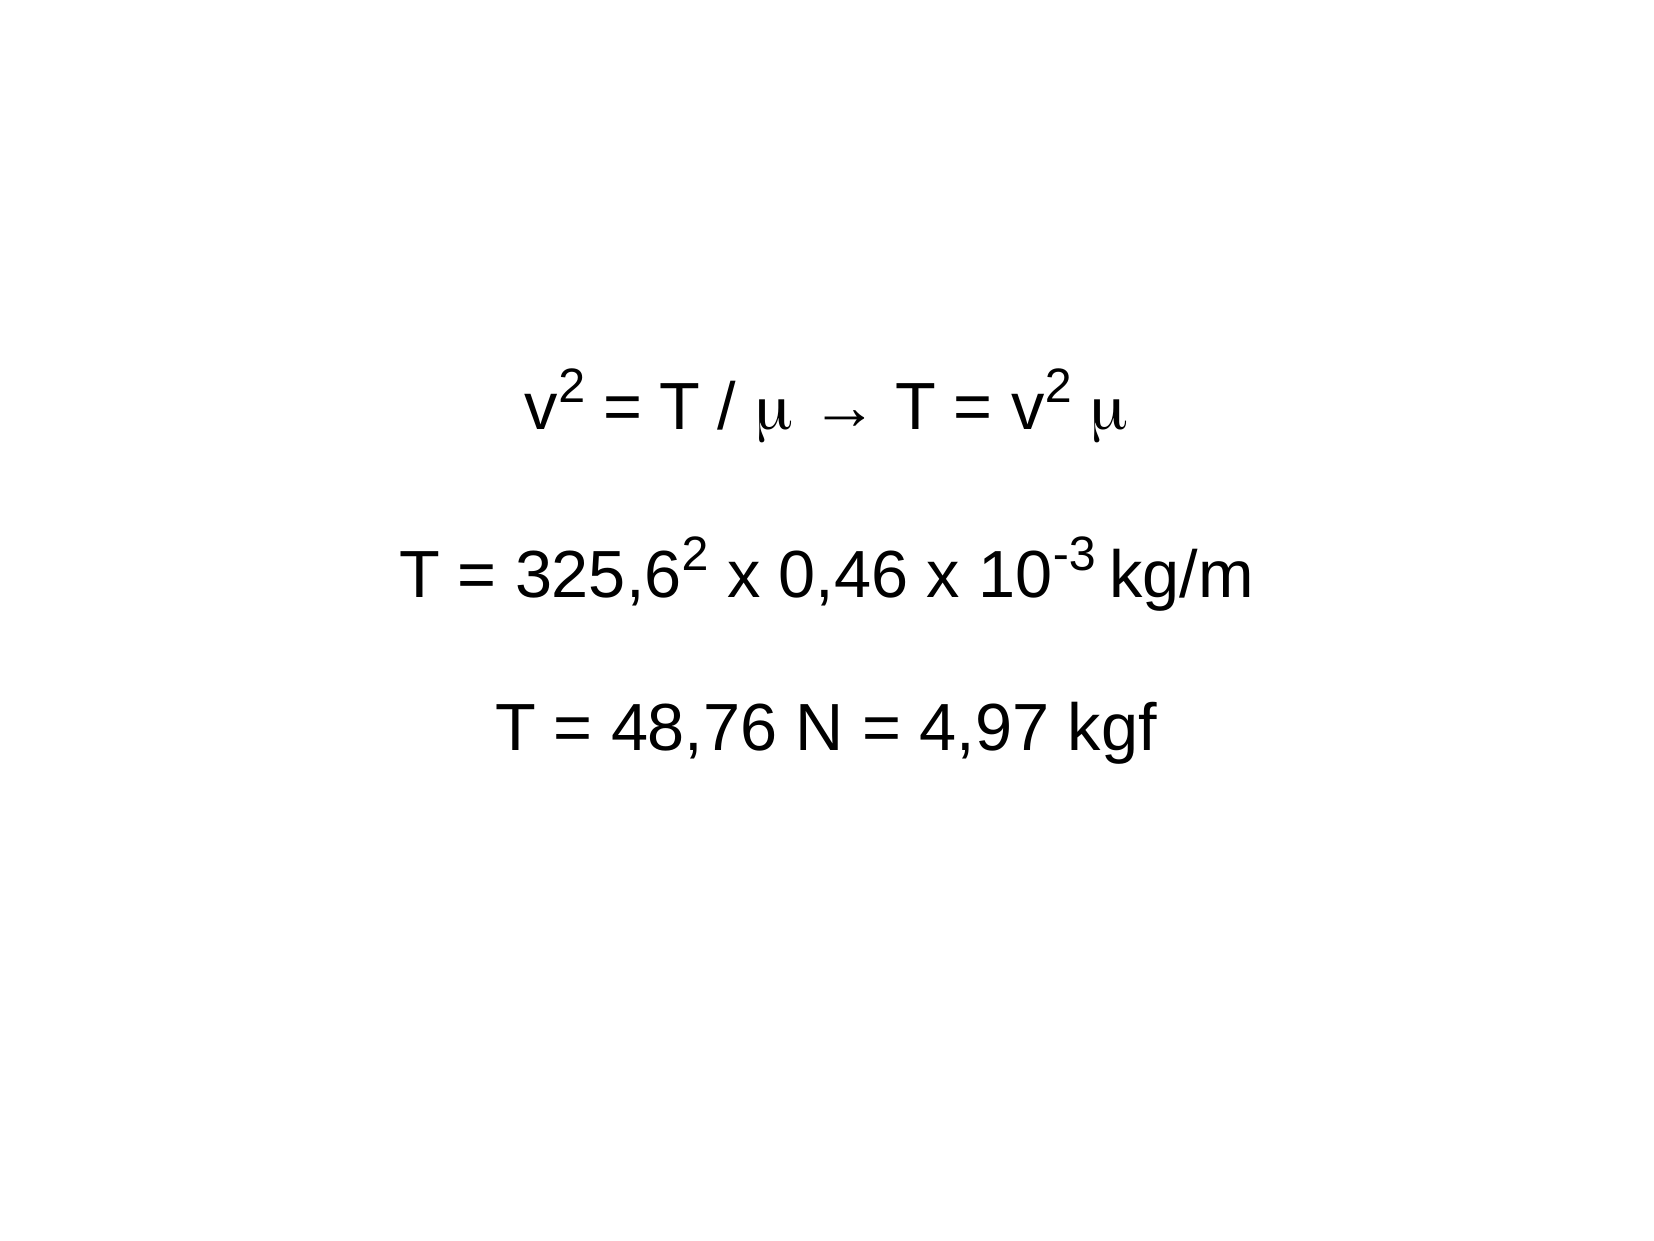

# v2 = T / m → T = v2 m
T = 325,62 x 0,46 x 10-3 kg/m
T = 48,76 N = 4,97 kgf